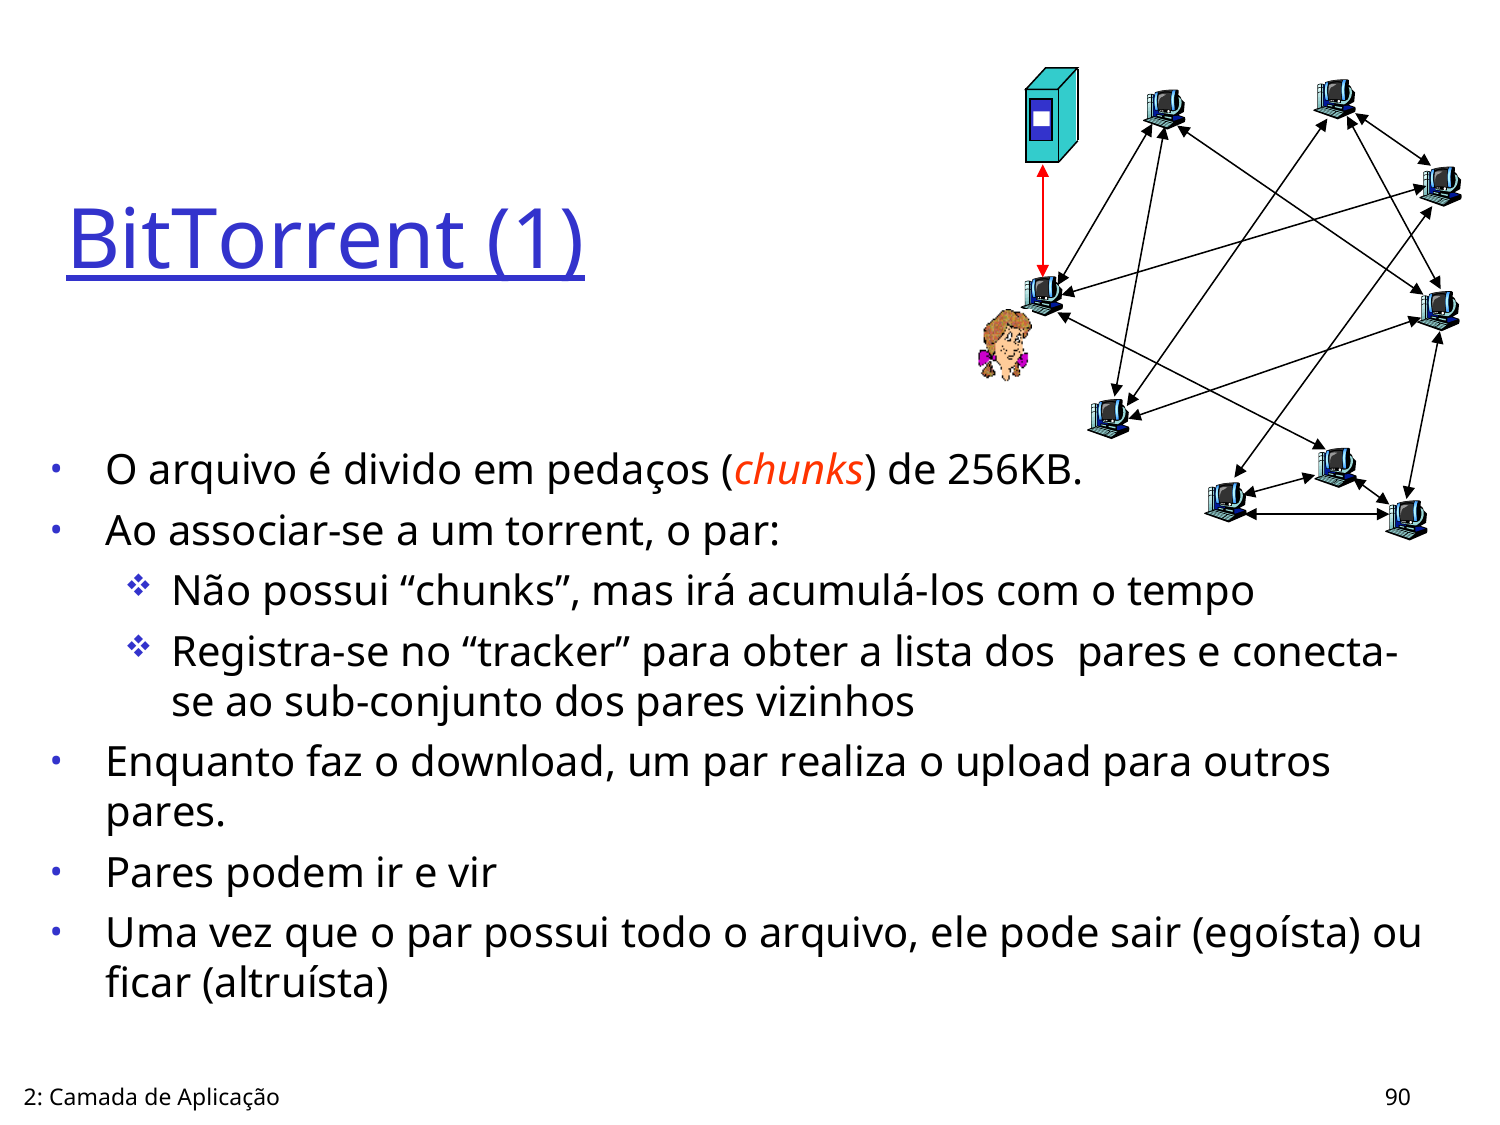

# BitTorrent (1)
O arquivo é divido em pedaços (chunks) de 256KB.
Ao associar-se a um torrent, o par:
Não possui “chunks”, mas irá acumulá-los com o tempo
Registra-se no “tracker” para obter a lista dos pares e conecta-se ao sub-conjunto dos pares vizinhos
Enquanto faz o download, um par realiza o upload para outros pares.
Pares podem ir e vir
Uma vez que o par possui todo o arquivo, ele pode sair (egoísta) ou ficar (altruísta)
90